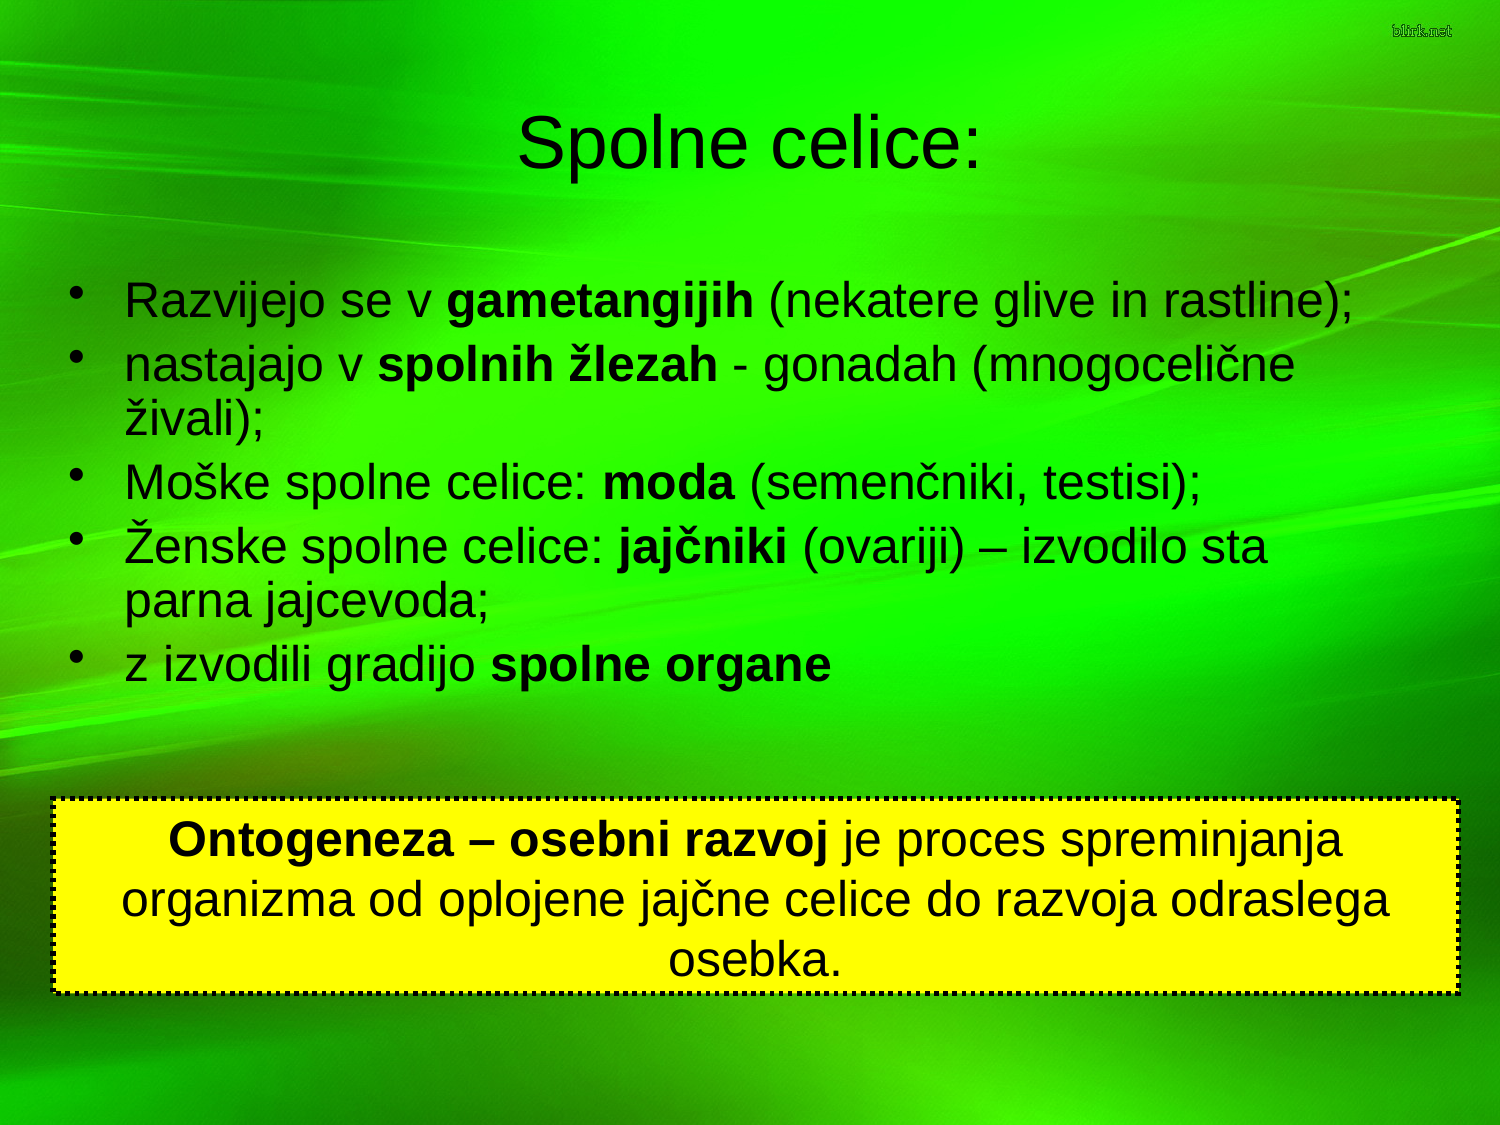

# Spolne celice:
Razvijejo se v gametangijih (nekatere glive in rastline);
nastajajo v spolnih žlezah - gonadah (mnogocelične živali);
Moške spolne celice: moda (semenčniki, testisi);
Ženske spolne celice: jajčniki (ovariji) – izvodilo sta parna jajcevoda;
z izvodili gradijo spolne organe
Ontogeneza – osebni razvoj je proces spreminjanja organizma od oplojene jajčne celice do razvoja odraslega osebka.